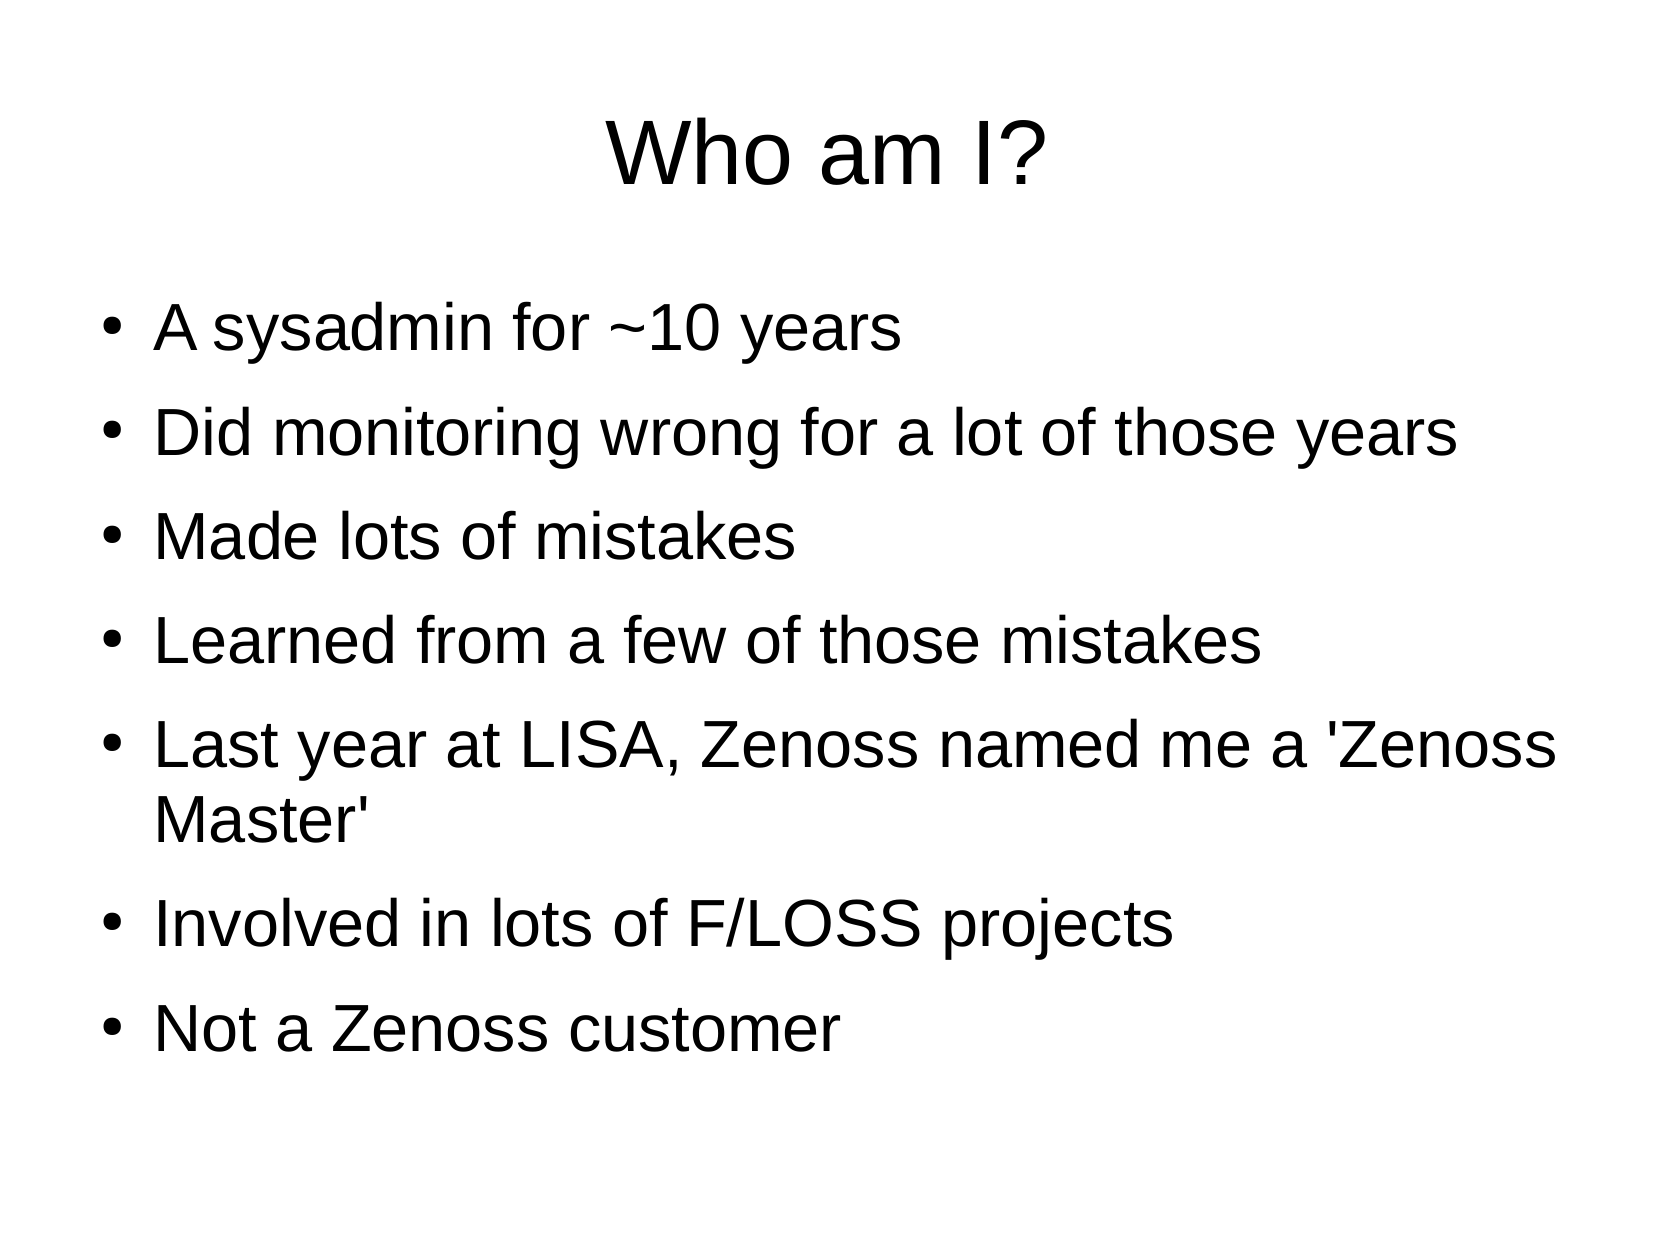

# Who am I?
A sysadmin for ~10 years
Did monitoring wrong for a lot of those years
Made lots of mistakes
Learned from a few of those mistakes
Last year at LISA, Zenoss named me a 'Zenoss Master'
Involved in lots of F/LOSS projects
Not a Zenoss customer